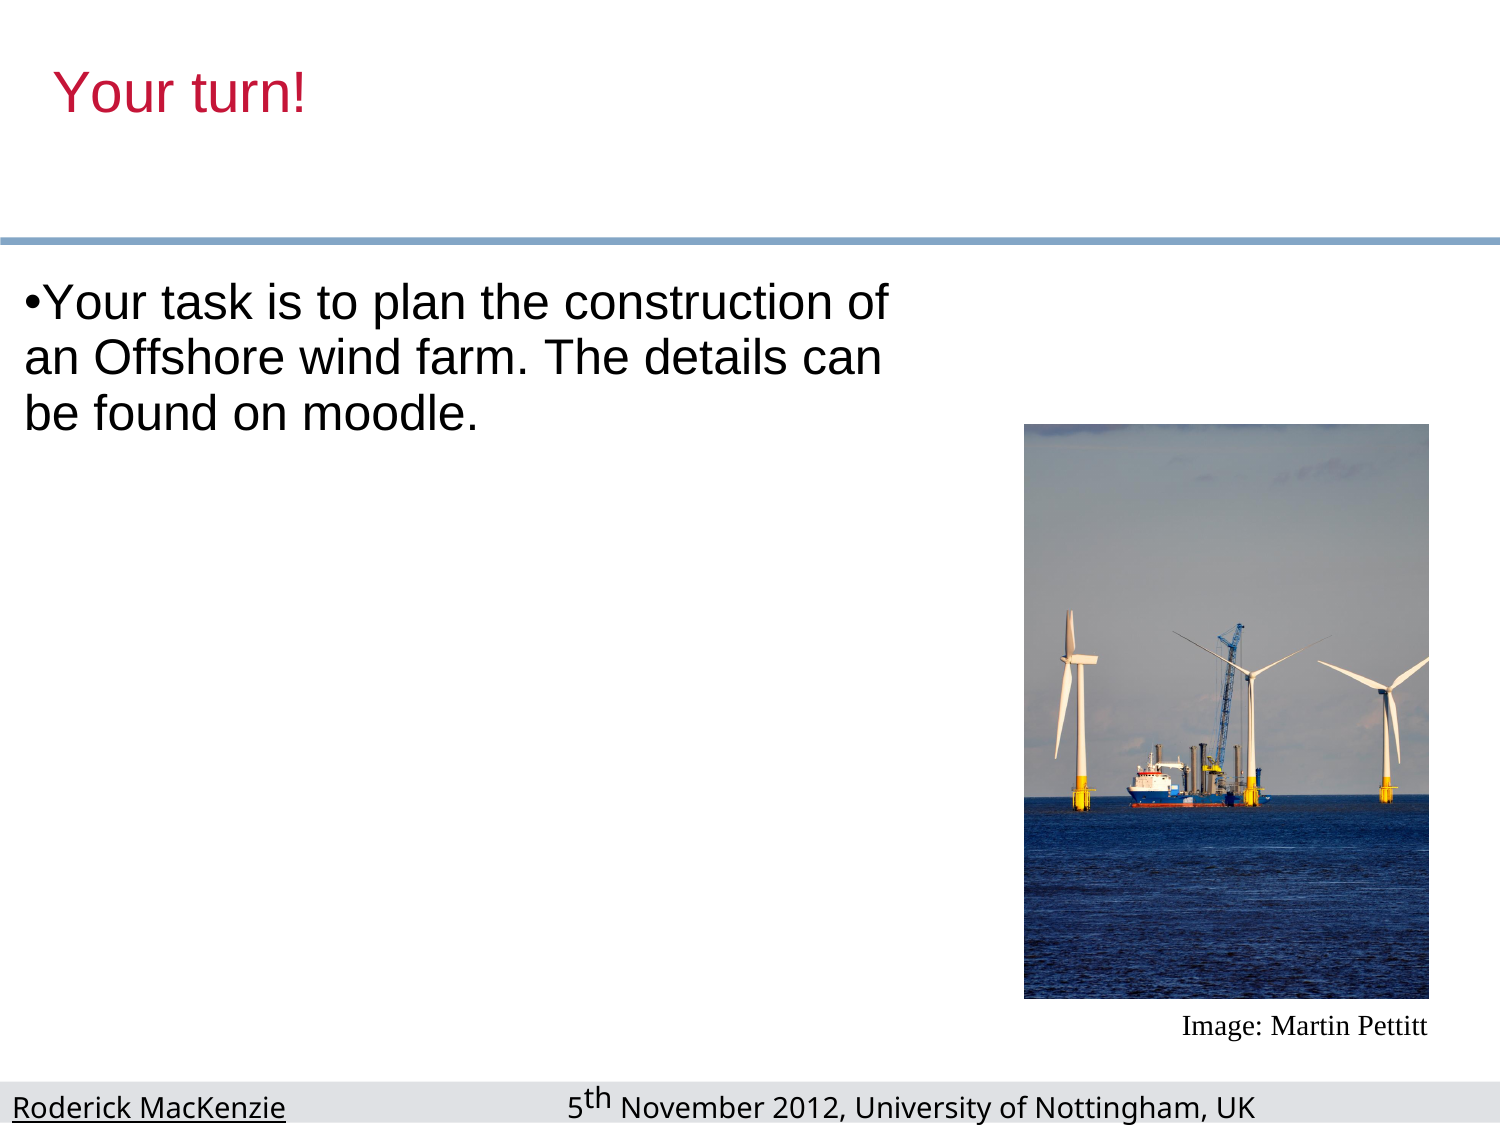

# Your turn!
Your task is to plan the construction of an Offshore wind farm. The details can be found on moodle.
Image: Martin Pettitt